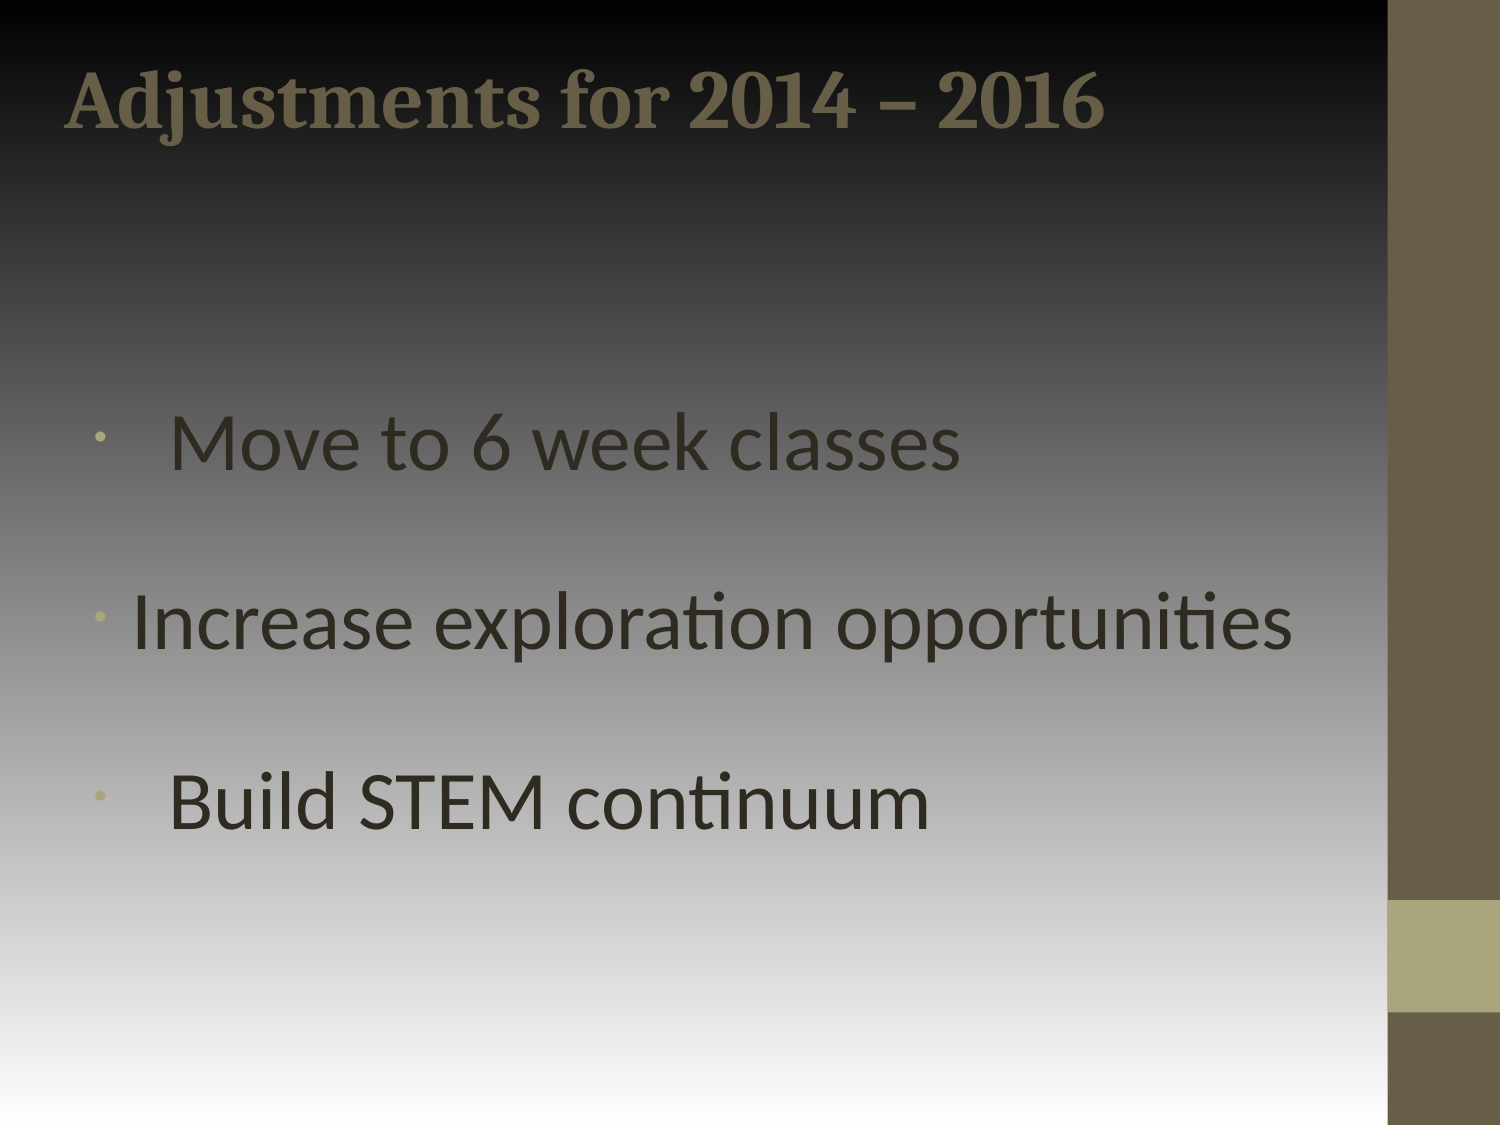

# Adjustments for 2014 – 2016
 Move to 6 week classes
Increase exploration opportunities
 Build STEM continuum